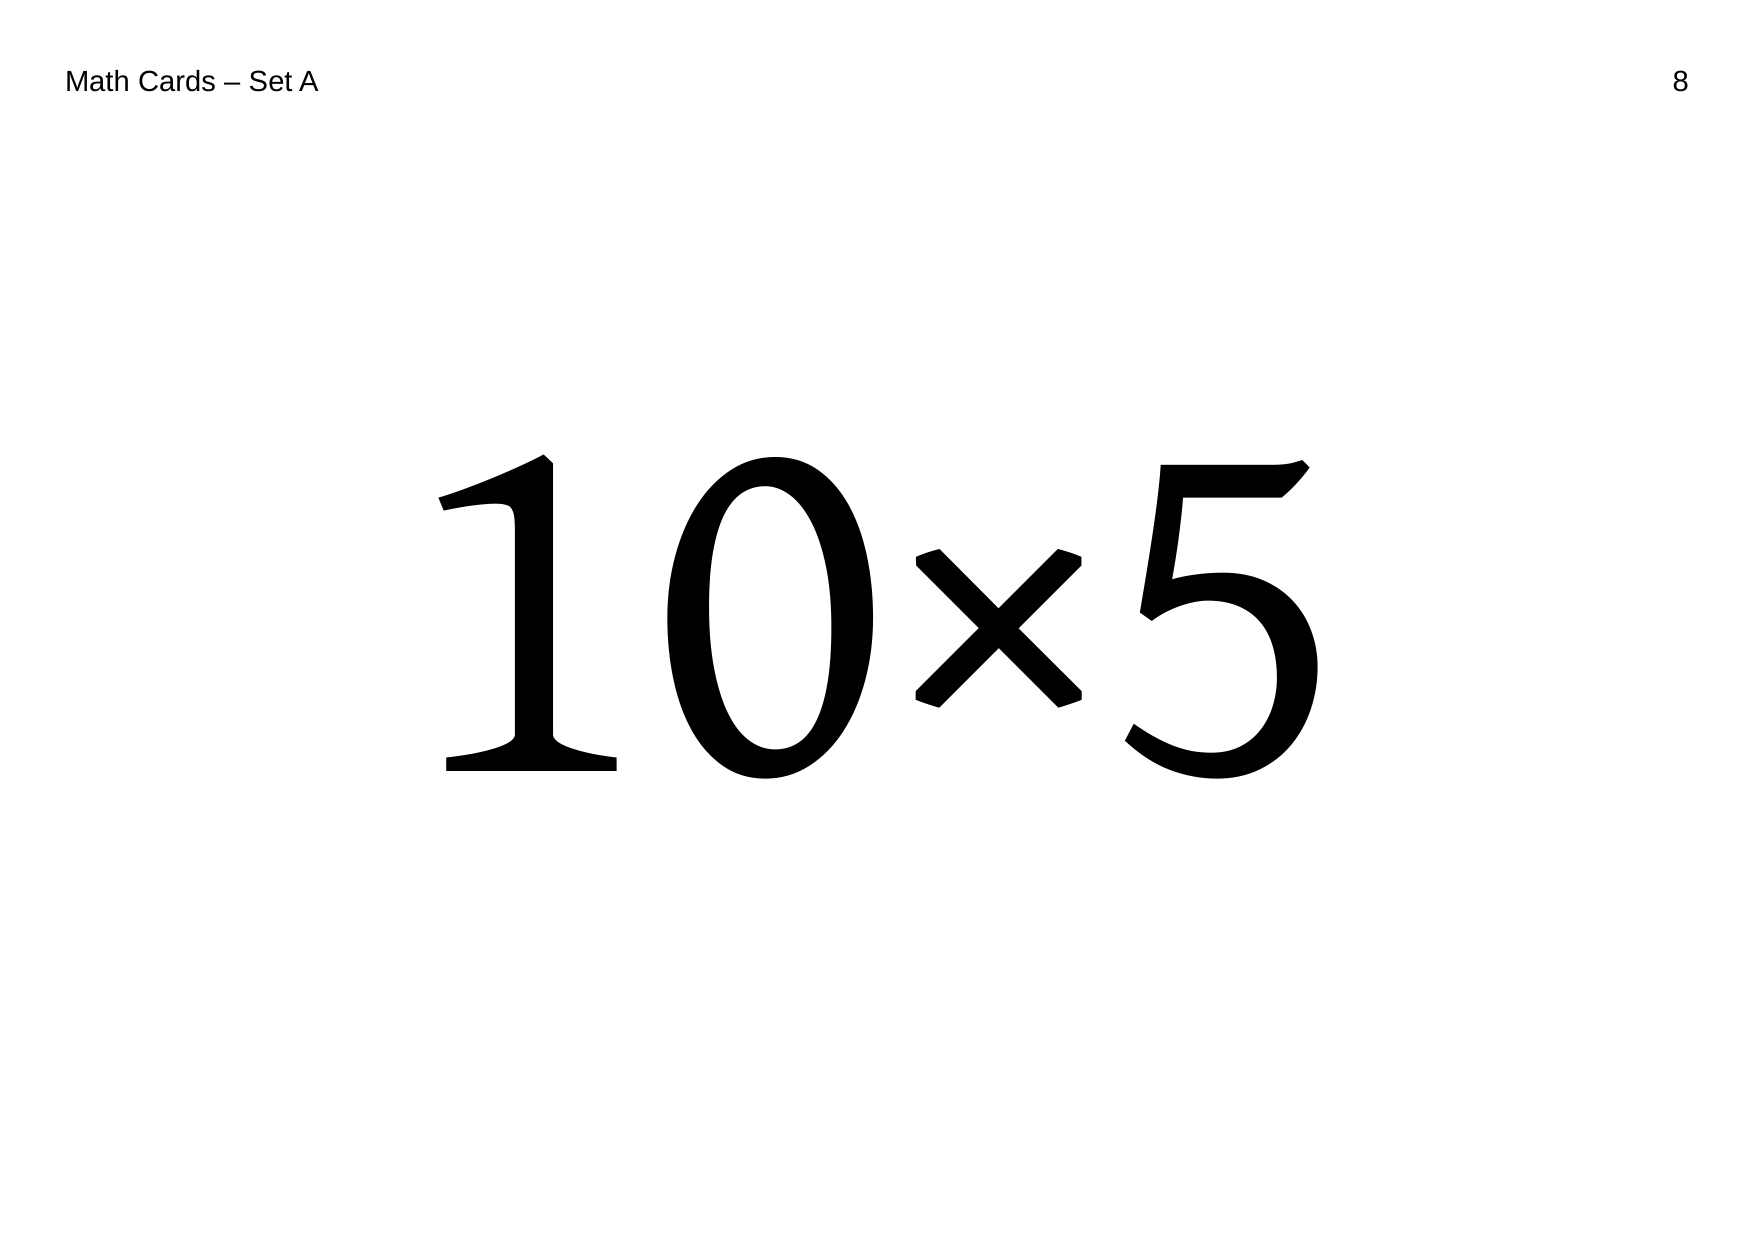

Math Cards – Set A
8
10×5